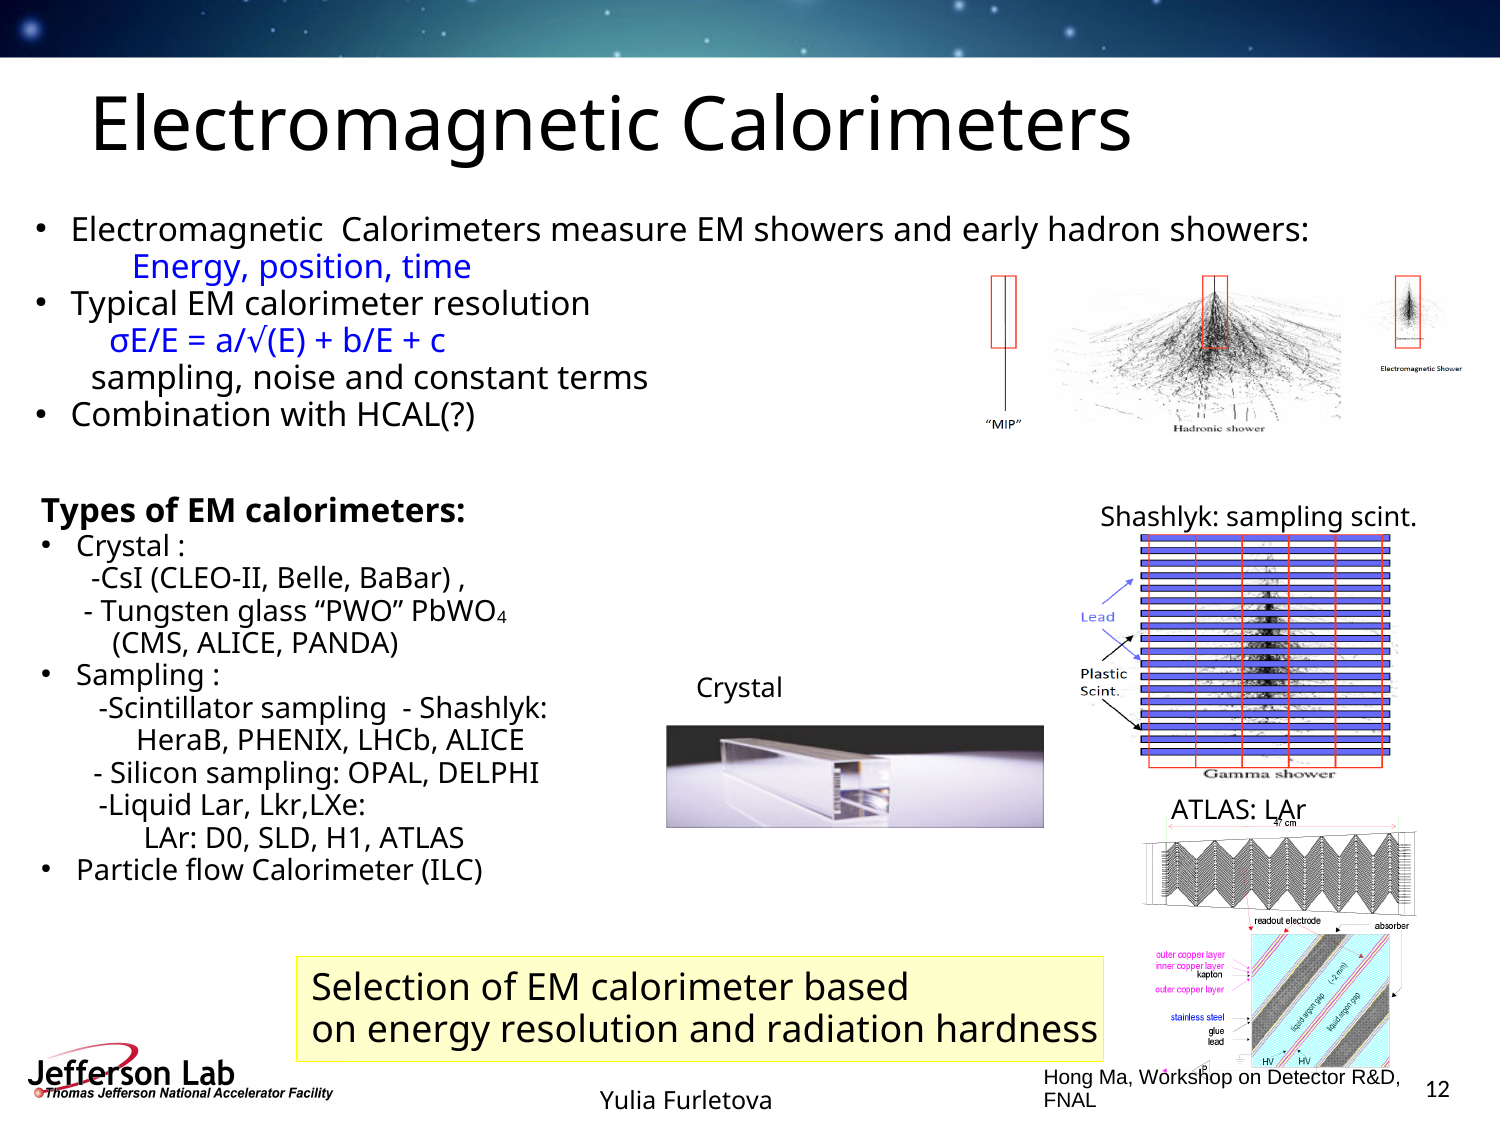

Electromagnetic Calorimeters
Electromagnetic Calorimeters measure EM showers and early hadron showers: Energy, position, time
Typical EM calorimeter resolution
 σE/E = a/√(E) + b/E + c
 sampling, noise and constant terms
Combination with HCAL(?)
Types of EM calorimeters:
Crystal :
 -CsI (CLEO-II, Belle, BaBar) ,
 - Tungsten glass “PWO” PbWO4
 (CMS, ALICE, PANDA)
Sampling :
 -Scintillator sampling - Shashlyk:
 HeraB, PHENIX, LHCb, ALICE
 - Silicon sampling: OPAL, DELPHI
 -Liquid Lar, Lkr,LXe:
 LAr: D0, SLD, H1, ATLAS
Particle flow Calorimeter (ILC)
Shashlyk: sampling scint.
Crystal
ATLAS: LAr
Selection of EM calorimeter based
on energy resolution and radiation hardness
Hong Ma, Workshop on Detector R&D, FNAL
12
Yulia Furletova